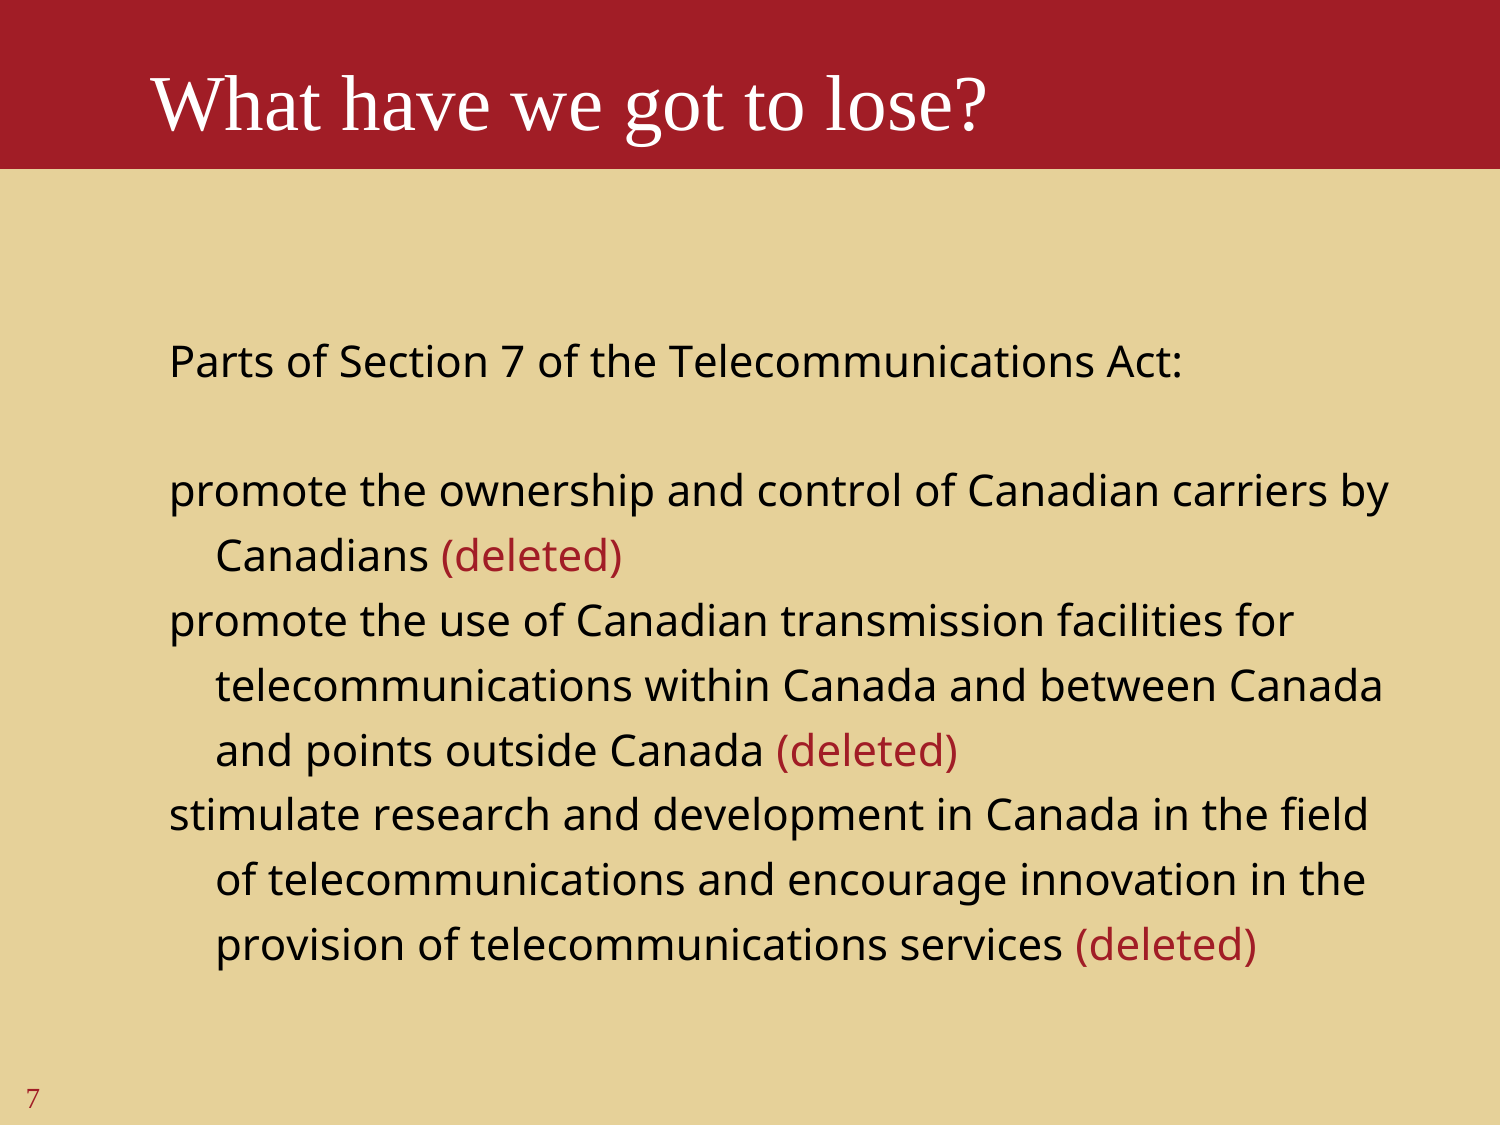

# What have we got to lose?
Parts of Section 7 of the Telecommunications Act:
promote the ownership and control of Canadian carriers by Canadians (deleted)
promote the use of Canadian transmission facilities for telecommunications within Canada and between Canada and points outside Canada (deleted)
stimulate research and development in Canada in the field of telecommunications and encourage innovation in the provision of telecommunications services (deleted)